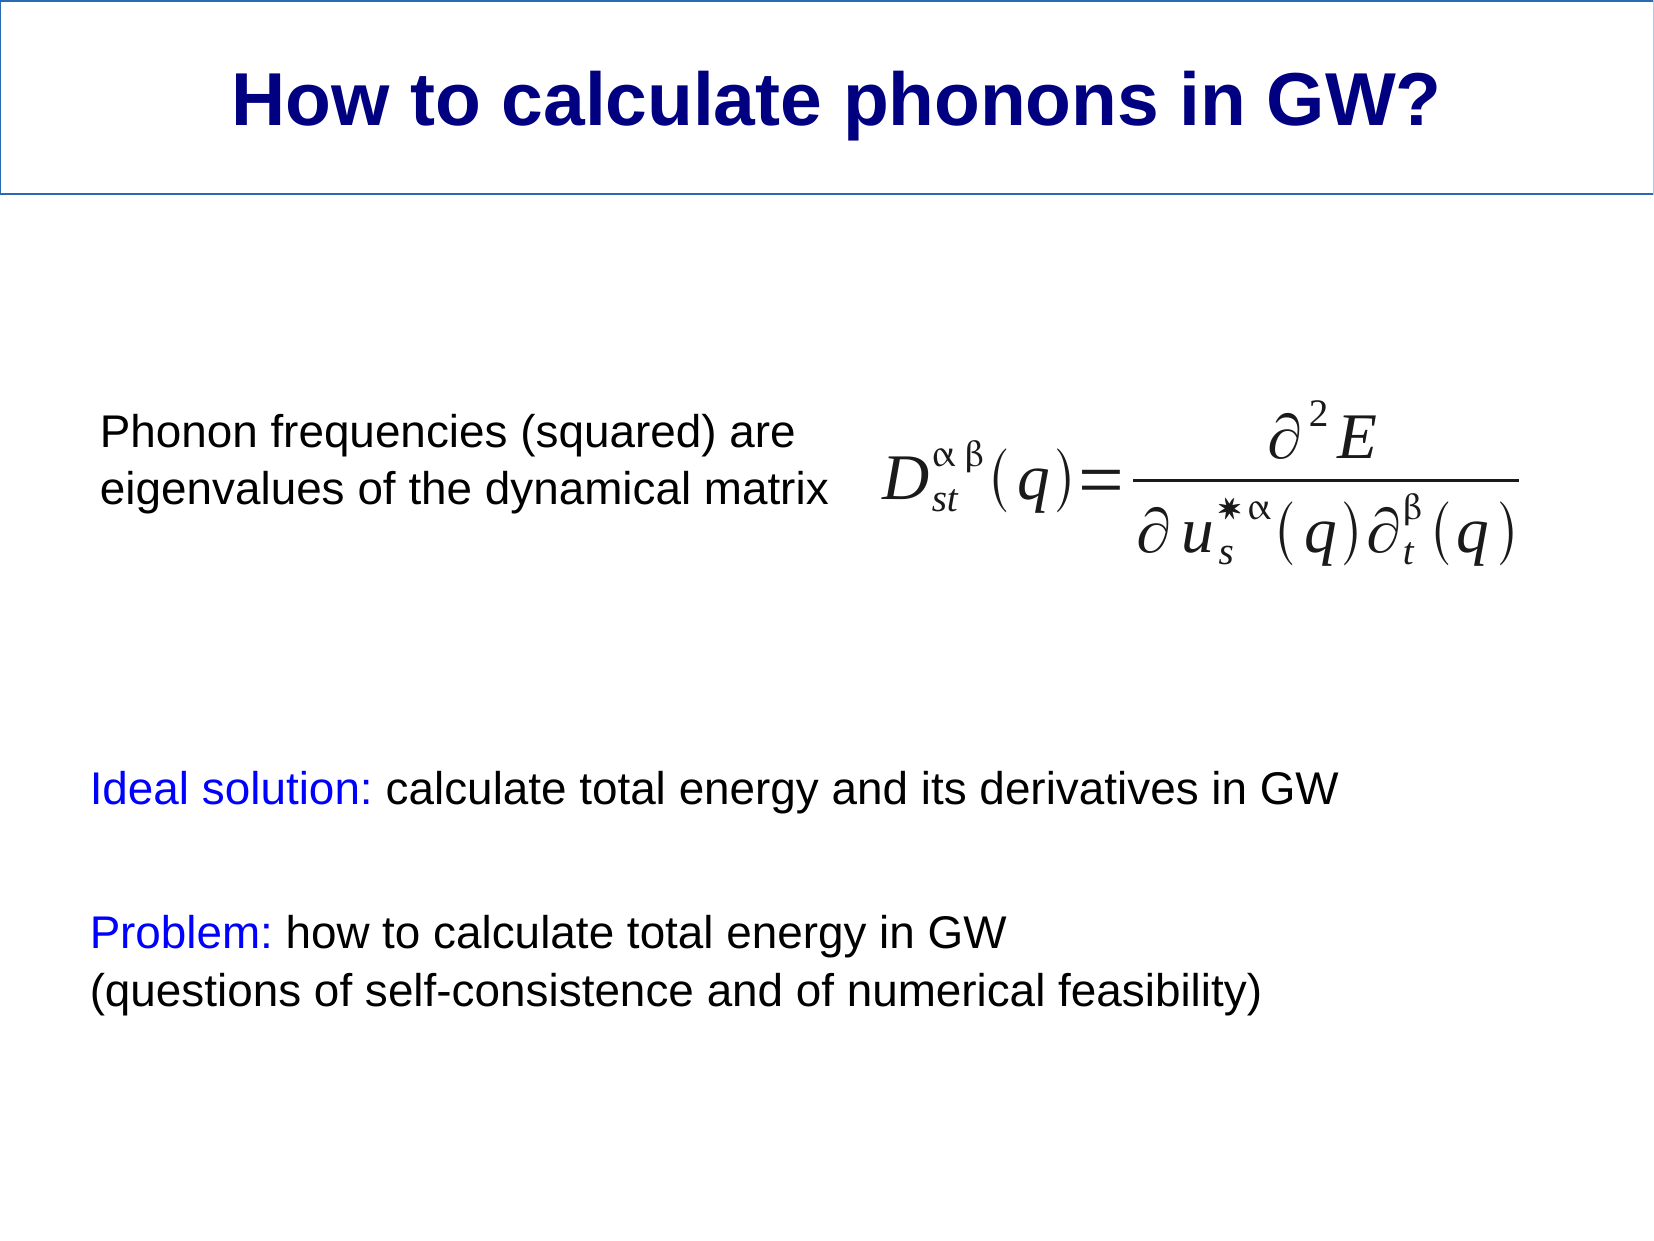

How to calculate phonons in GW?
Phonon frequencies (squared) are
eigenvalues of the dynamical matrix
Ideal solution: calculate total energy and its derivatives in GW
Problem: how to calculate total energy in GW
(questions of self-consistence and of numerical feasibility)‏